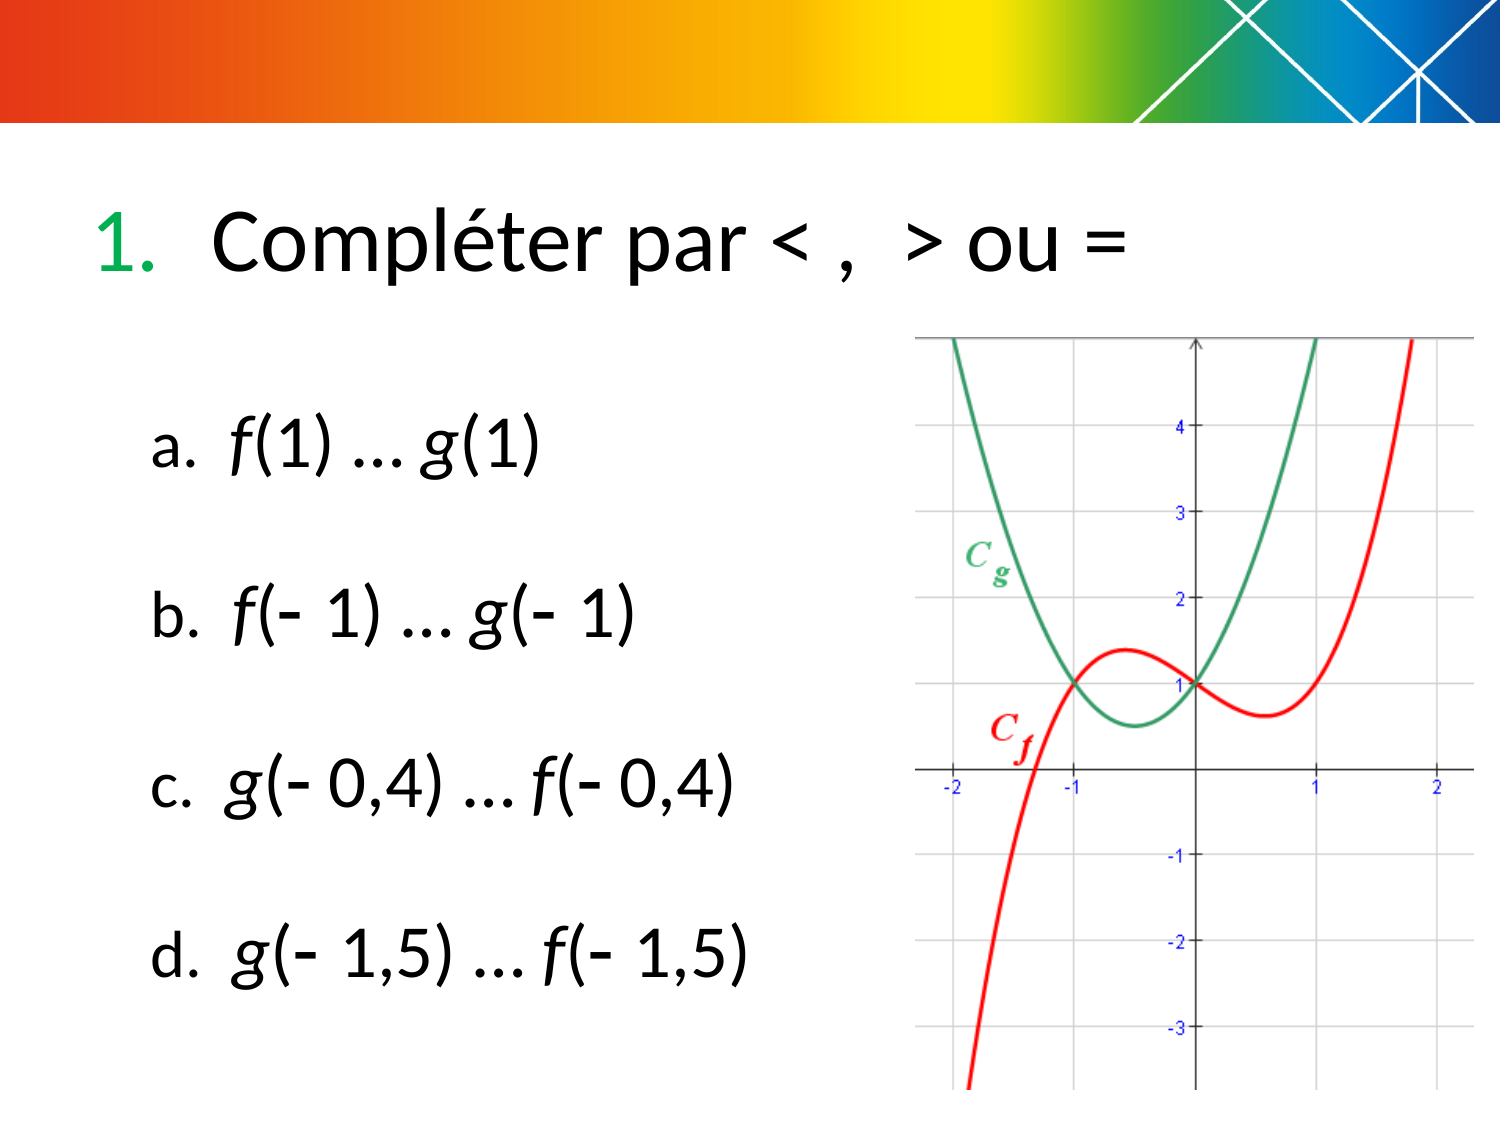

# Compléter par < , > ou =
a. f(1) … g(1)
b. f( 1) … g( 1)
c. g( 0,4) … f( 0,4)
d. g( 1,5) … f( 1,5)